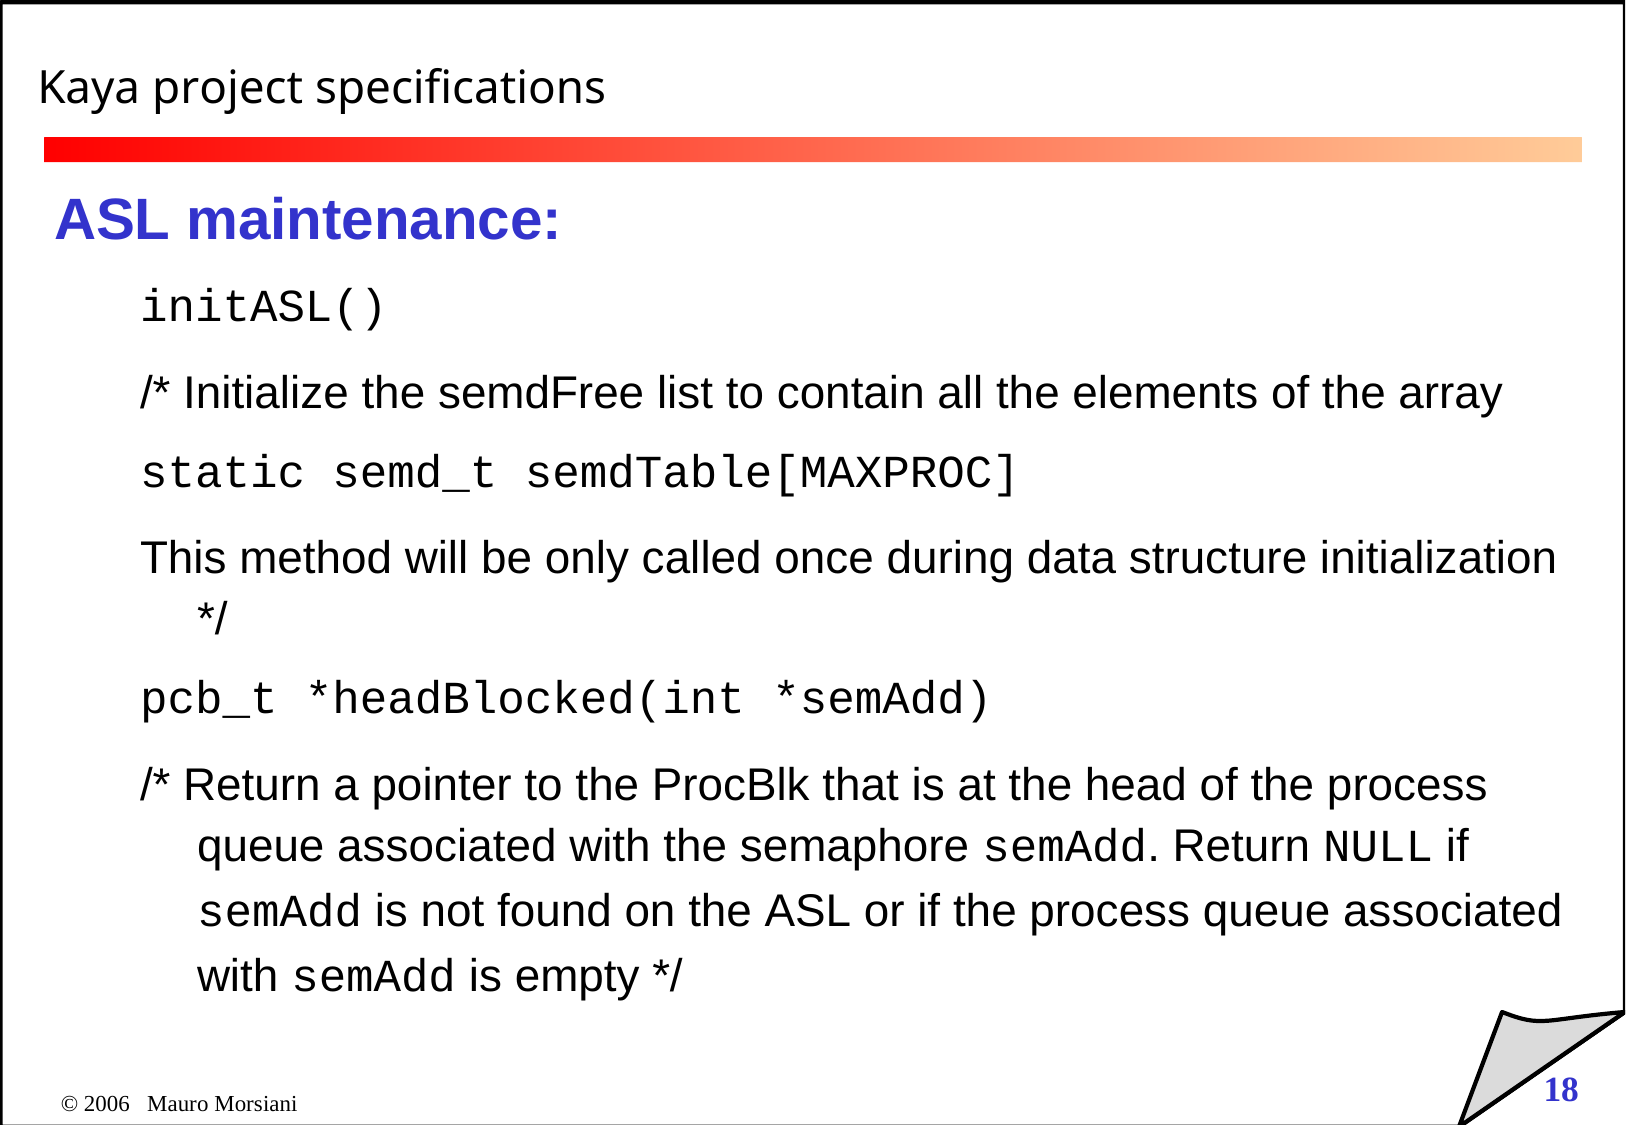

# Kaya project specifications
ASL maintenance:
initASL()
/* Initialize the semdFree list to contain all the elements of the array
static semd_t semdTable[MAXPROC]
This method will be only called once during data structure initialization */
pcb_t *headBlocked(int *semAdd)
/* Return a pointer to the ProcBlk that is at the head of the process queue associated with the semaphore semAdd. Return NULL if semAdd is not found on the ASL or if the process queue associated with semAdd is empty */